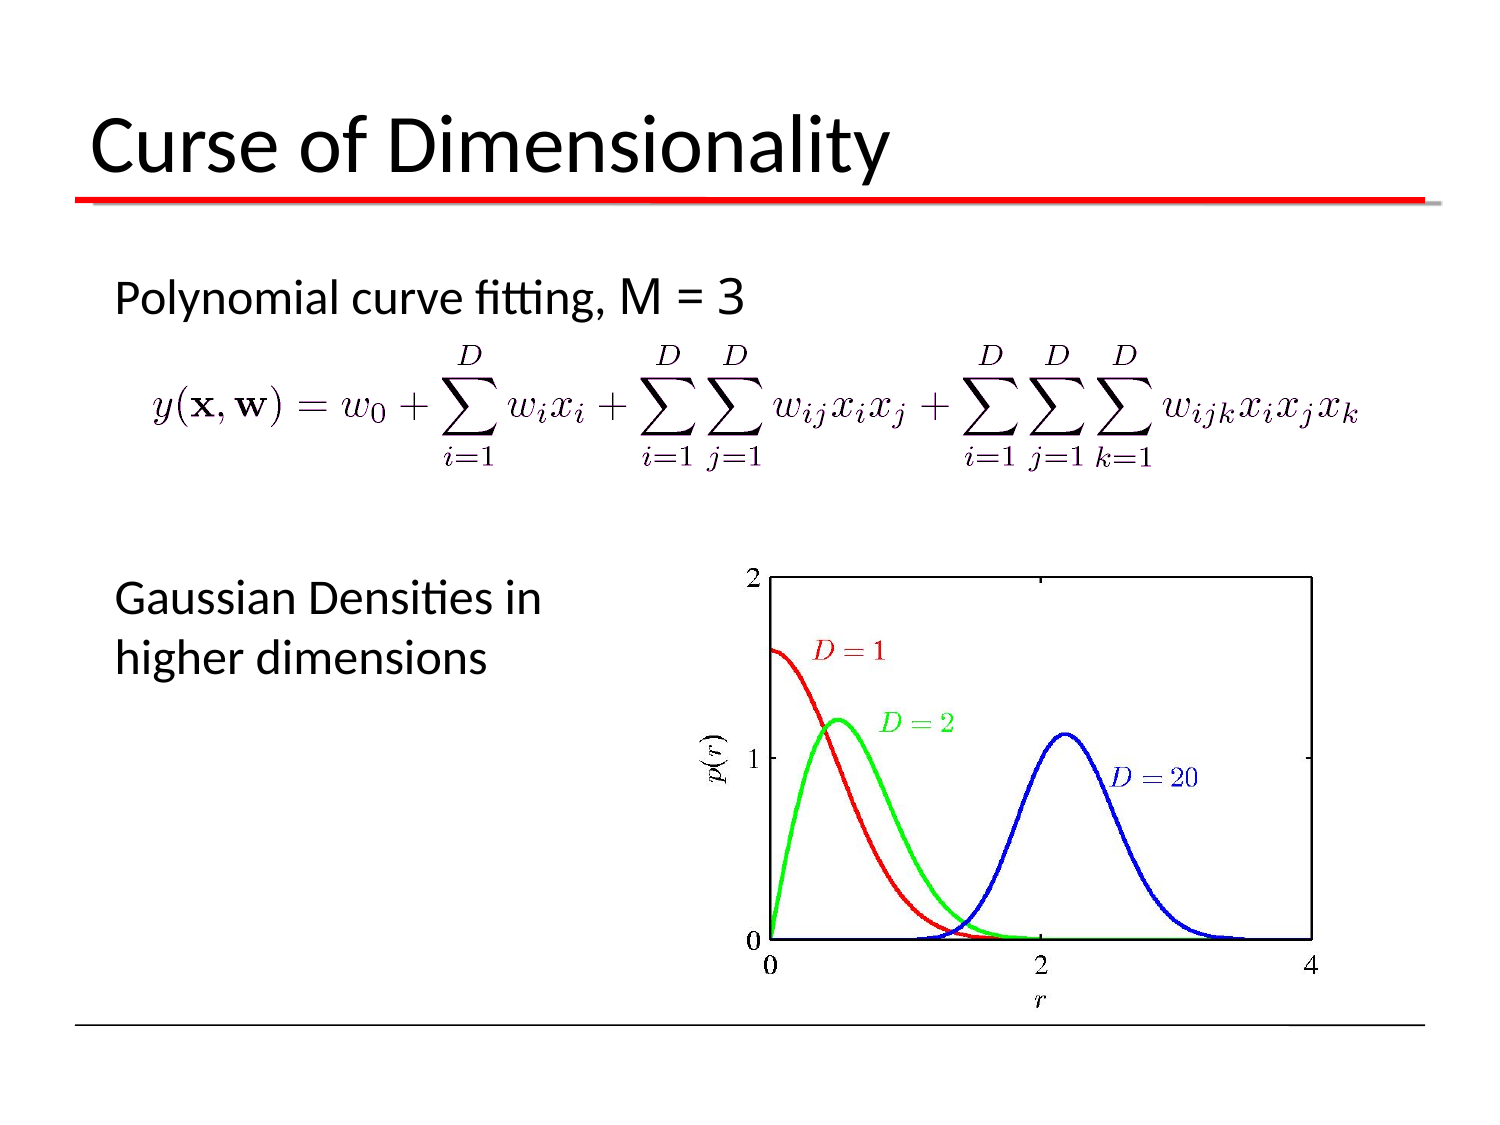

# Curse of Dimensionality
Polynomial curve fitting, M = 3
Gaussian Densities in
higher dimensions